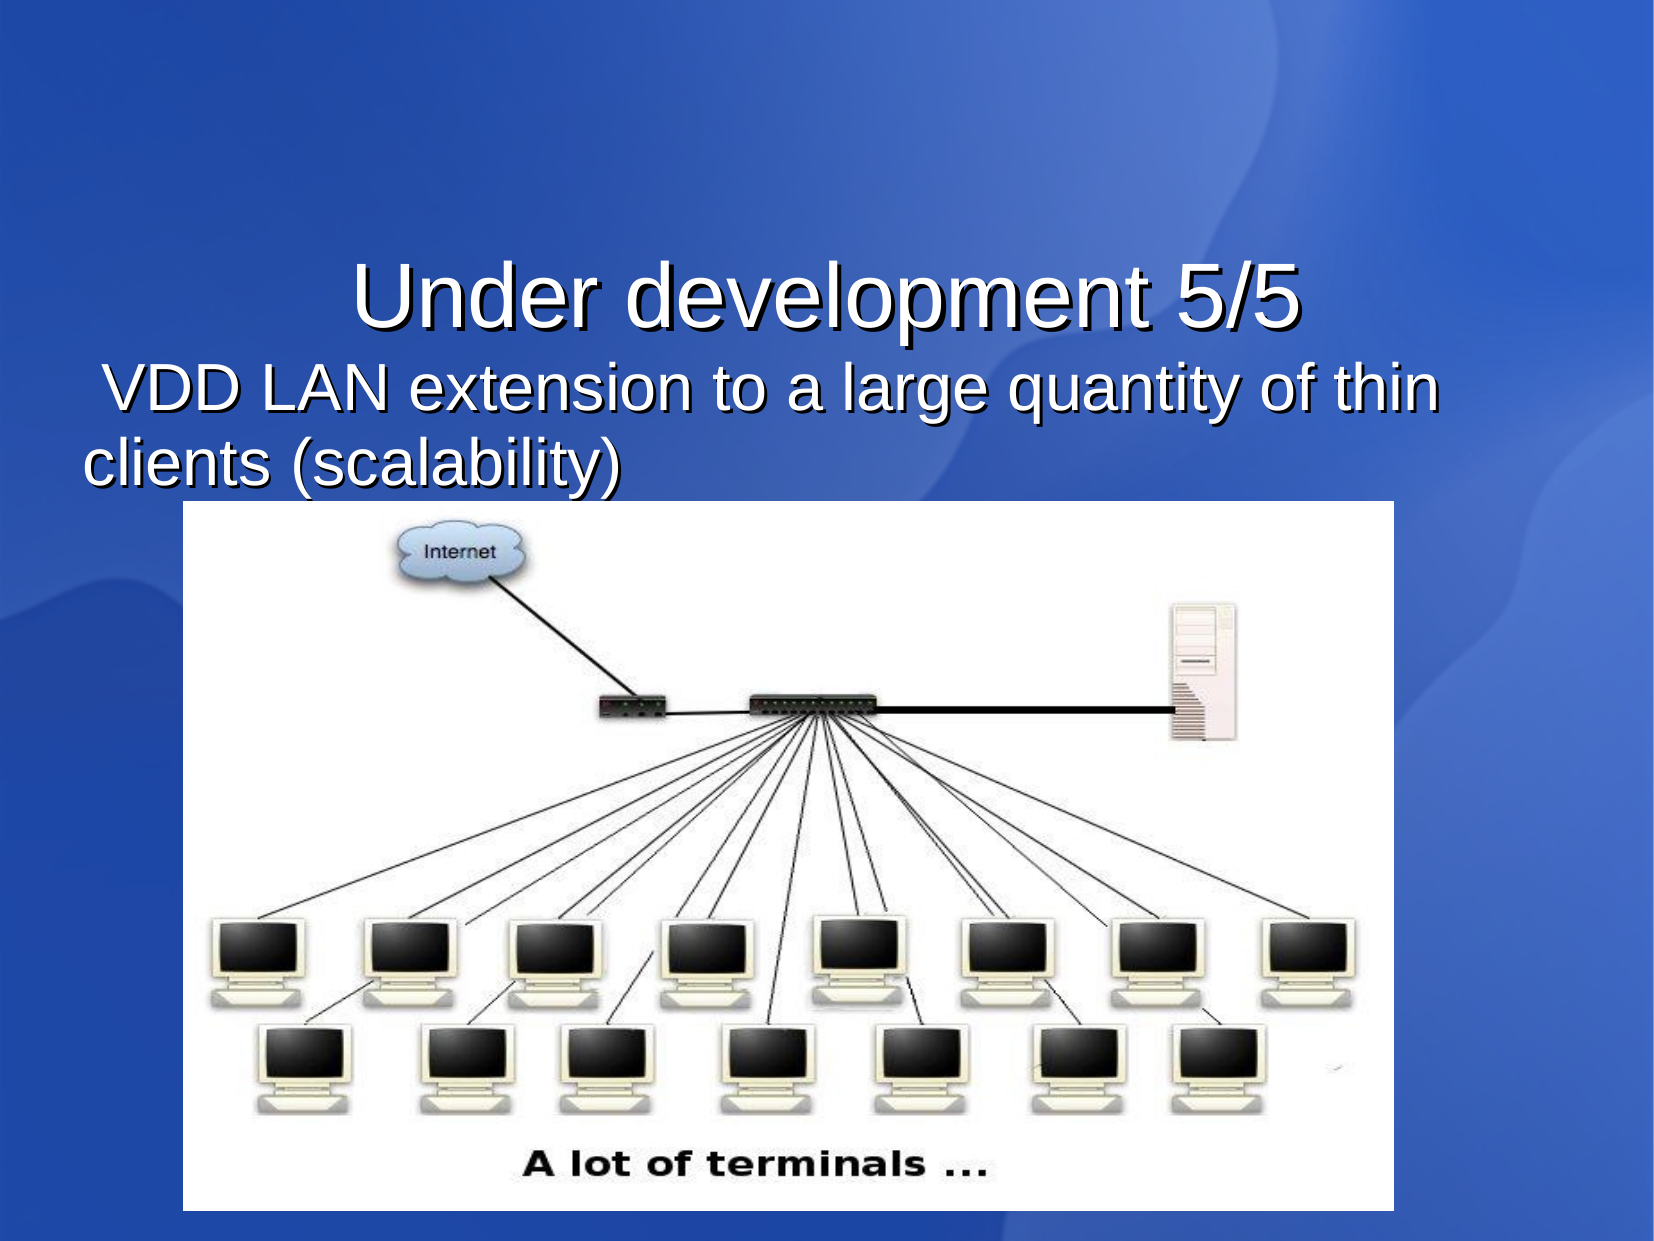

# Under development 5/5
 VDD LAN extension to a large quantity of thin clients (scalability)